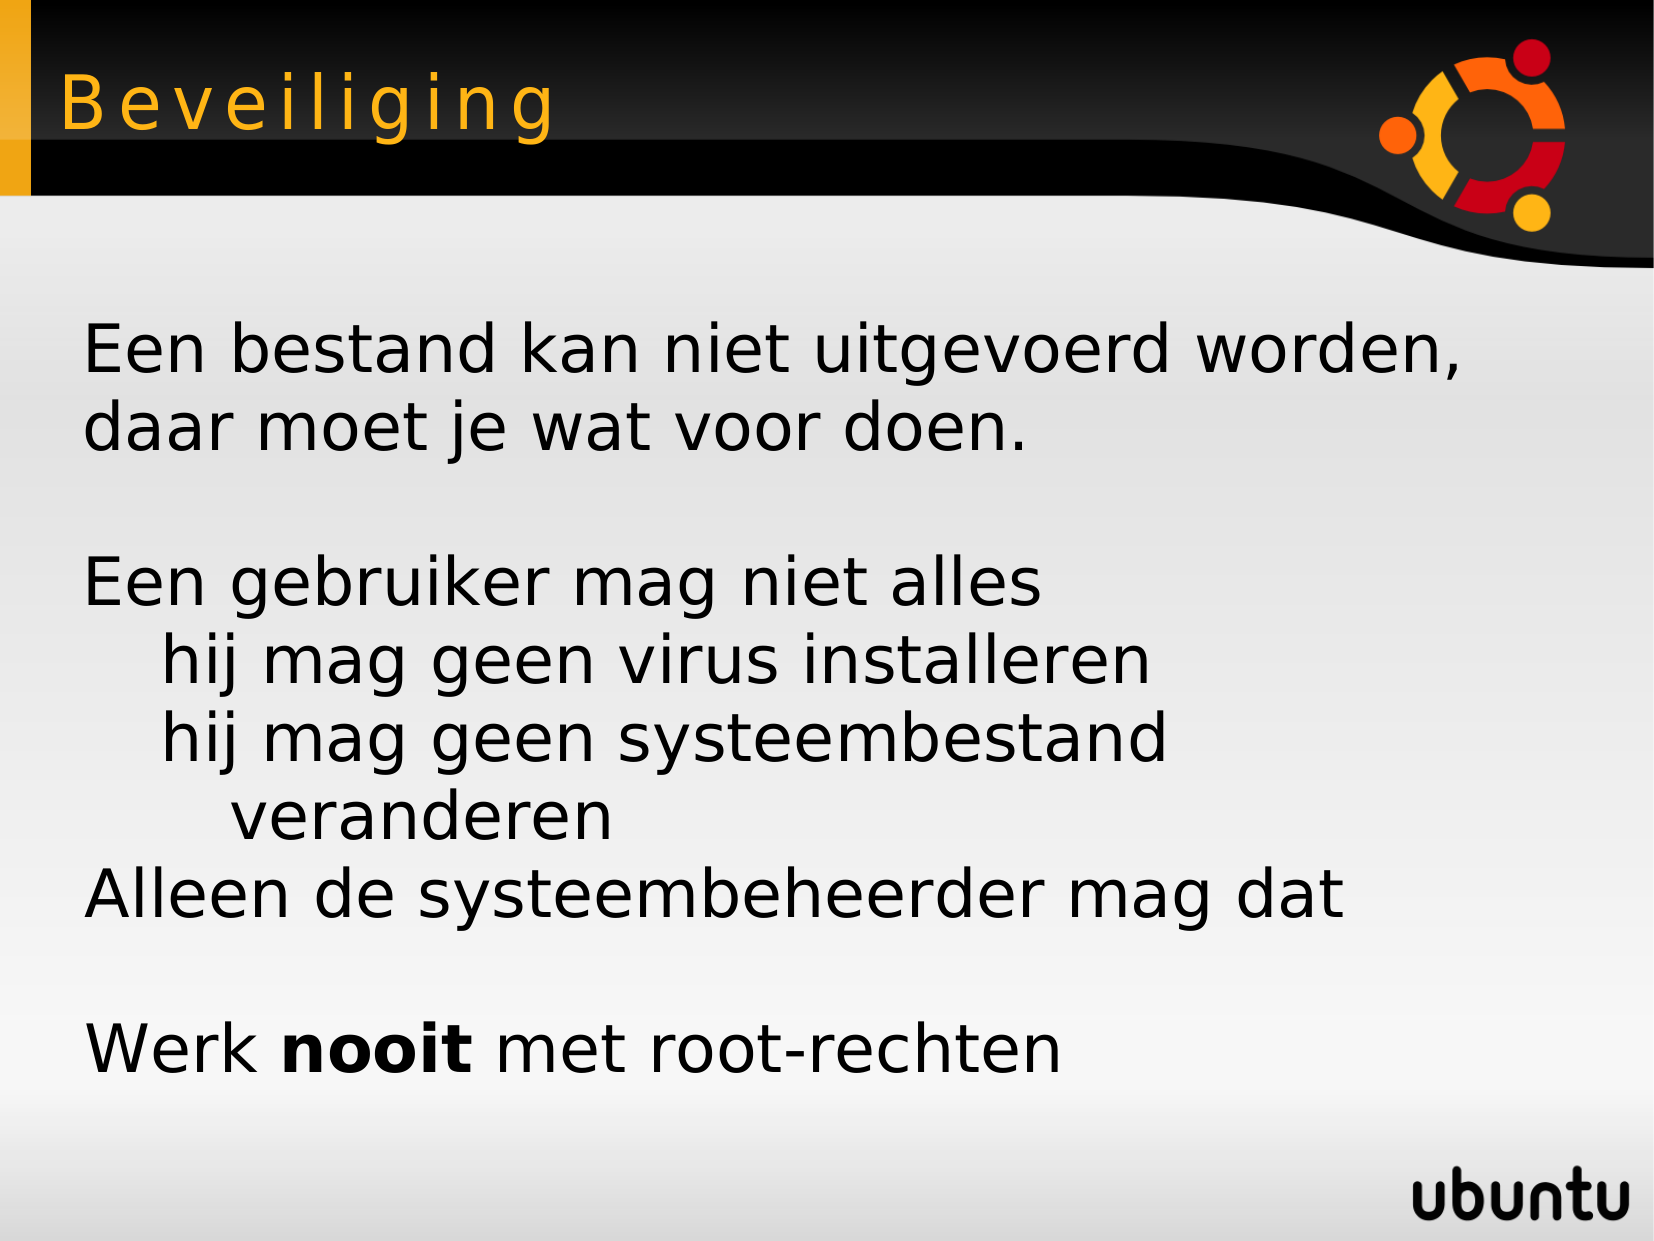

# Beveiliging
Een bestand kan niet uitgevoerd worden,
daar moet je wat voor doen.
Een gebruiker mag niet alles
hij mag geen virus installeren
hij mag geen systeembestand veranderen
Alleen de systeembeheerder mag dat
Werk nooit met root-rechten